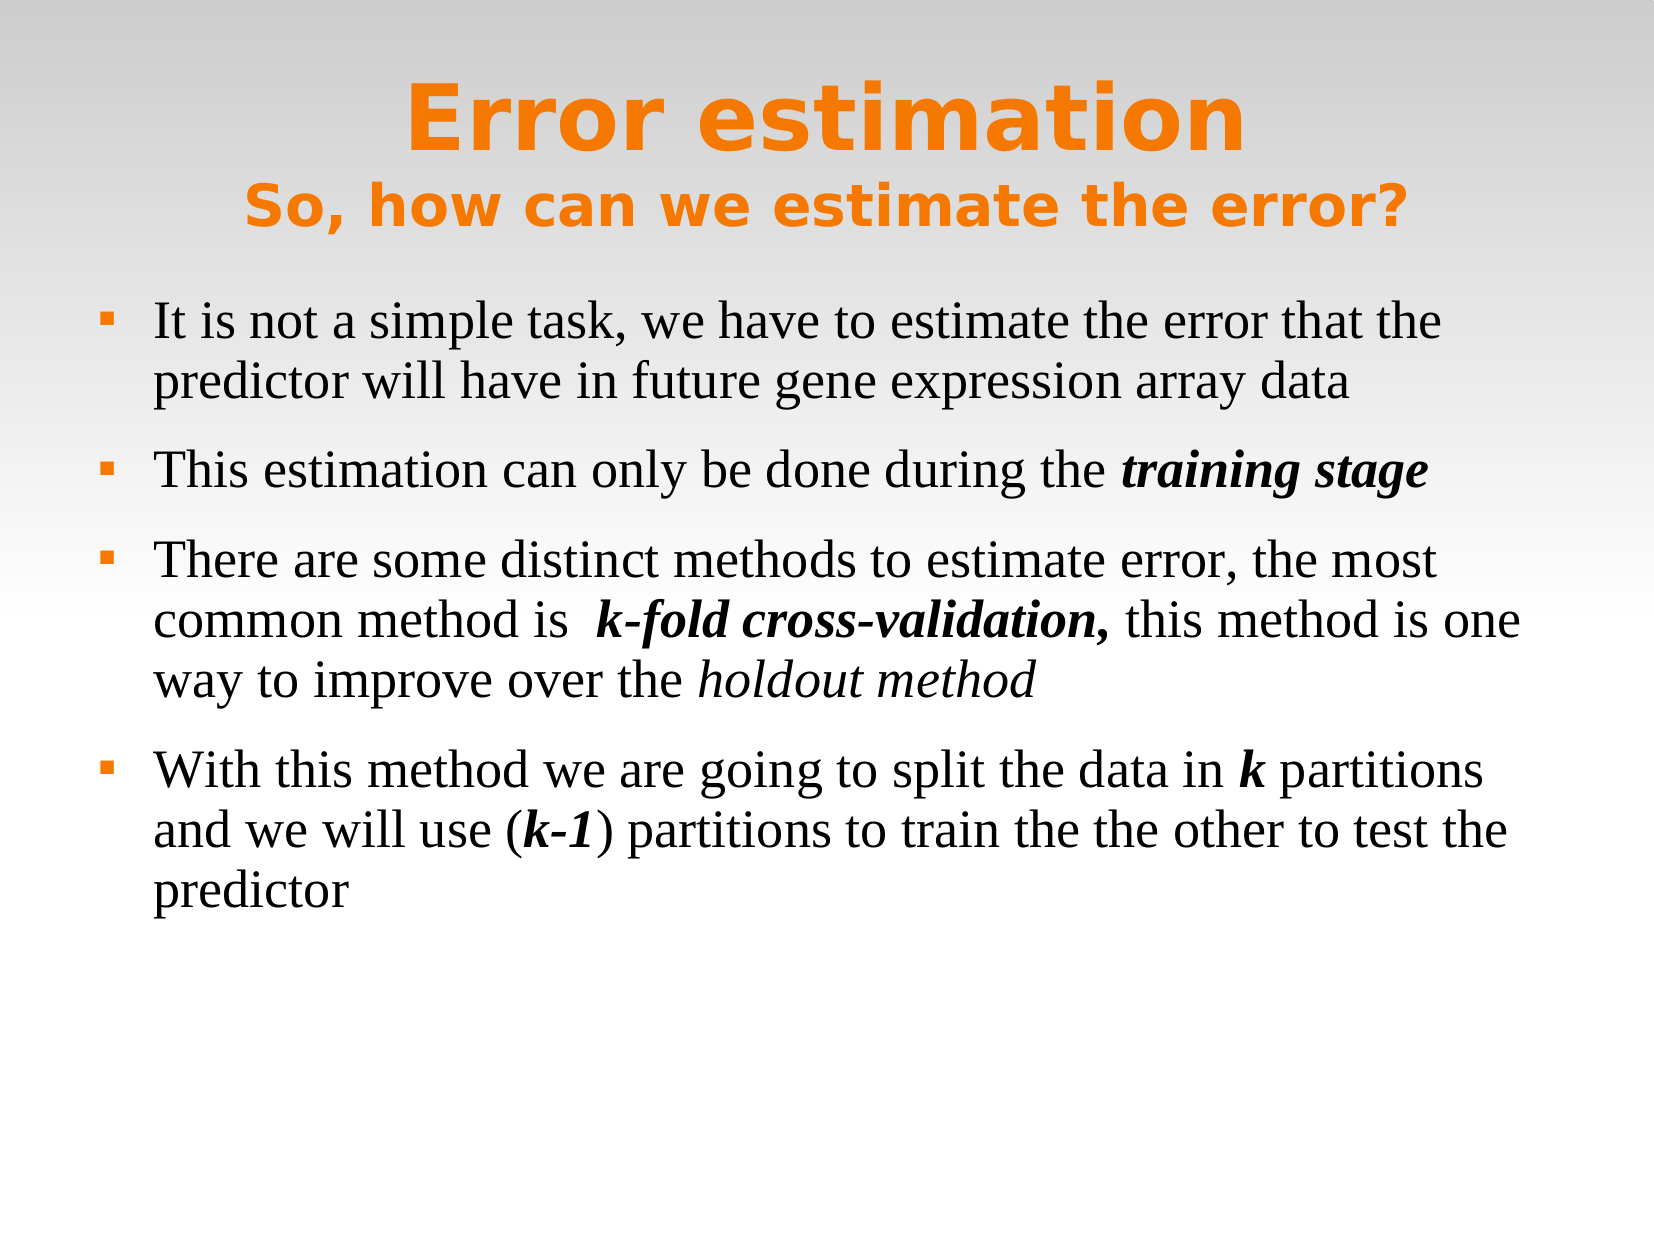

# Error estimation So, how can we estimate the error?
It is not a simple task, we have to estimate the error that the predictor will have in future gene expression array data
This estimation can only be done during the training stage
There are some distinct methods to estimate error, the most common method is k-fold cross-validation, this method is one way to improve over the holdout method
With this method we are going to split the data in k partitions and we will use (k-1) partitions to train the the other to test the predictor